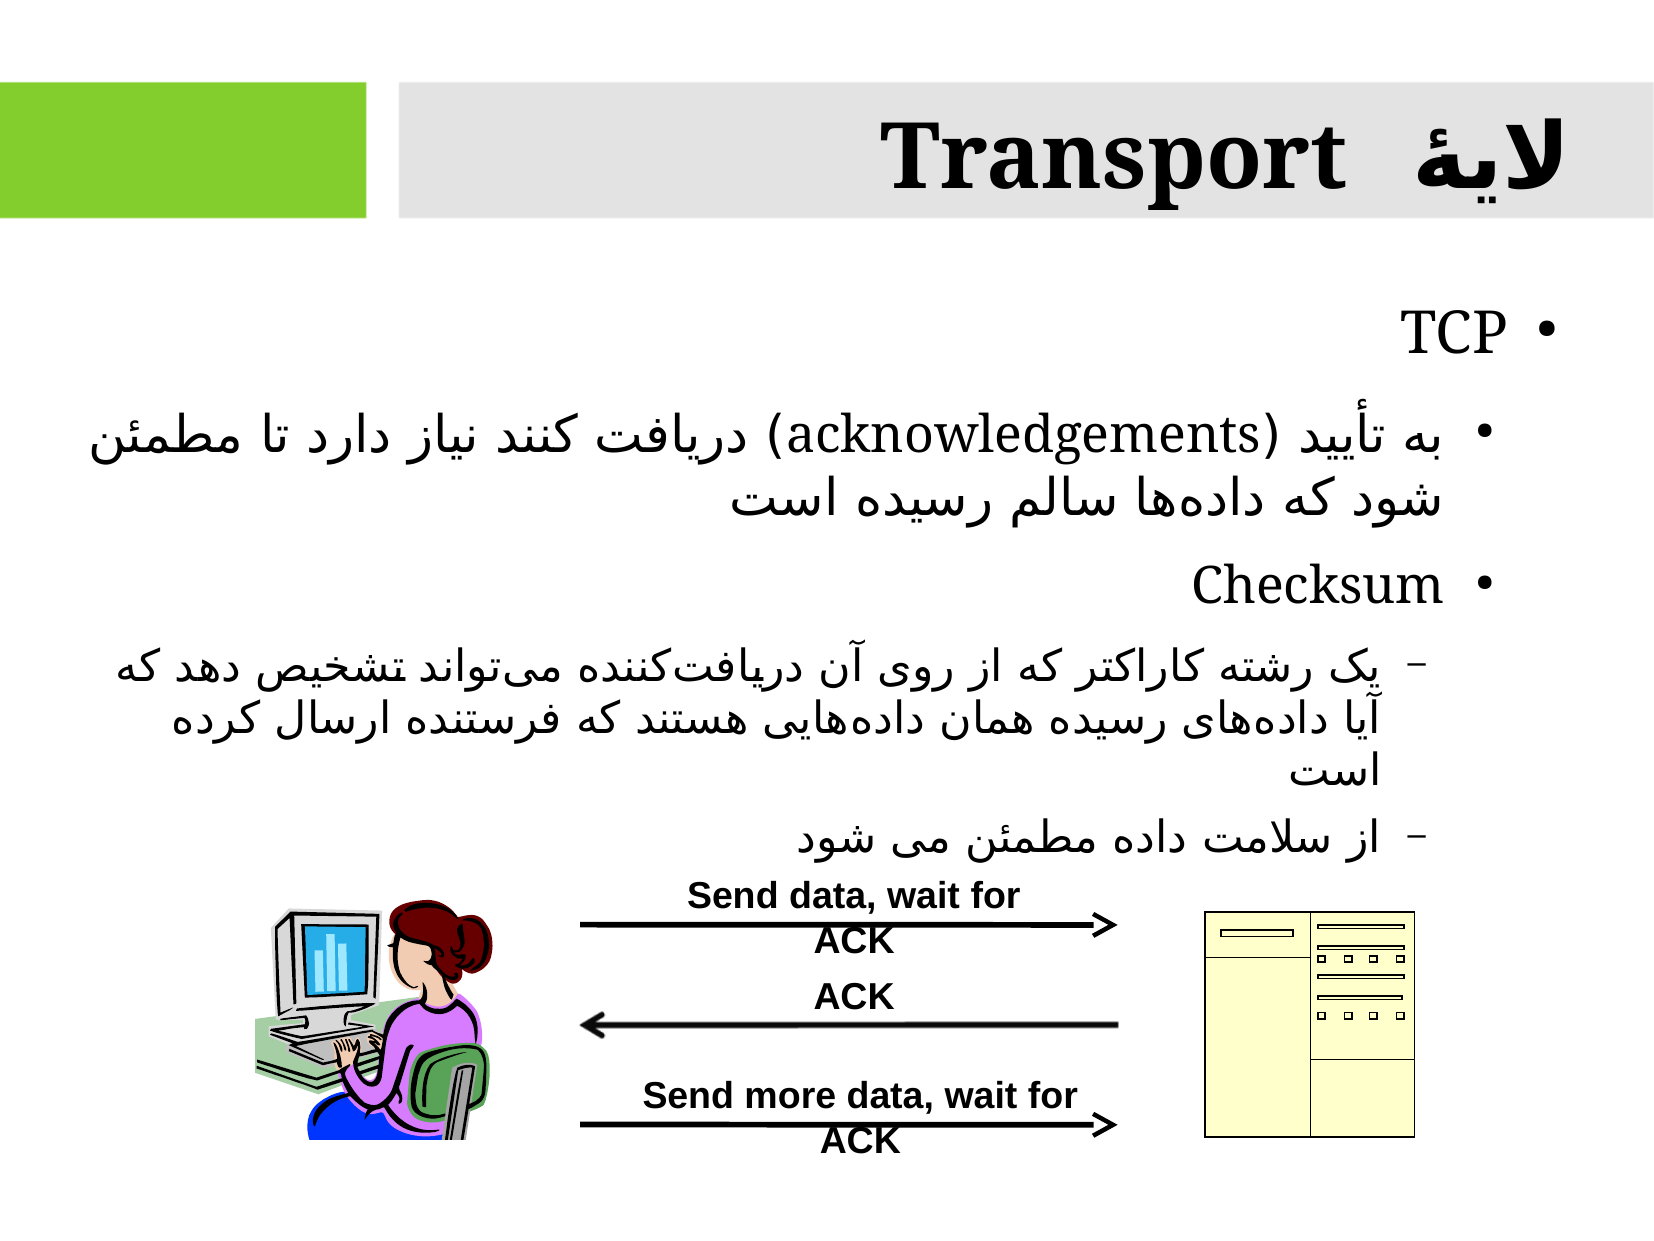

# لایهٔ Transport
TCP
به تأیید (acknowledgements) دریافت کنند نیاز دارد تا مطمئن شود که داده‌ها سالم رسیده است
Checksum
یک رشته کاراکتر که از روی آن دریافت‌کننده می‌تواند تشخیص دهد که آیا داده‌های رسیده همان داده‌هایی هستند که فرستنده ارسال کرده است
از سلامت داده مطمئن می شود
Send data, wait for ACK
ACK
Send more data, wait for ACK